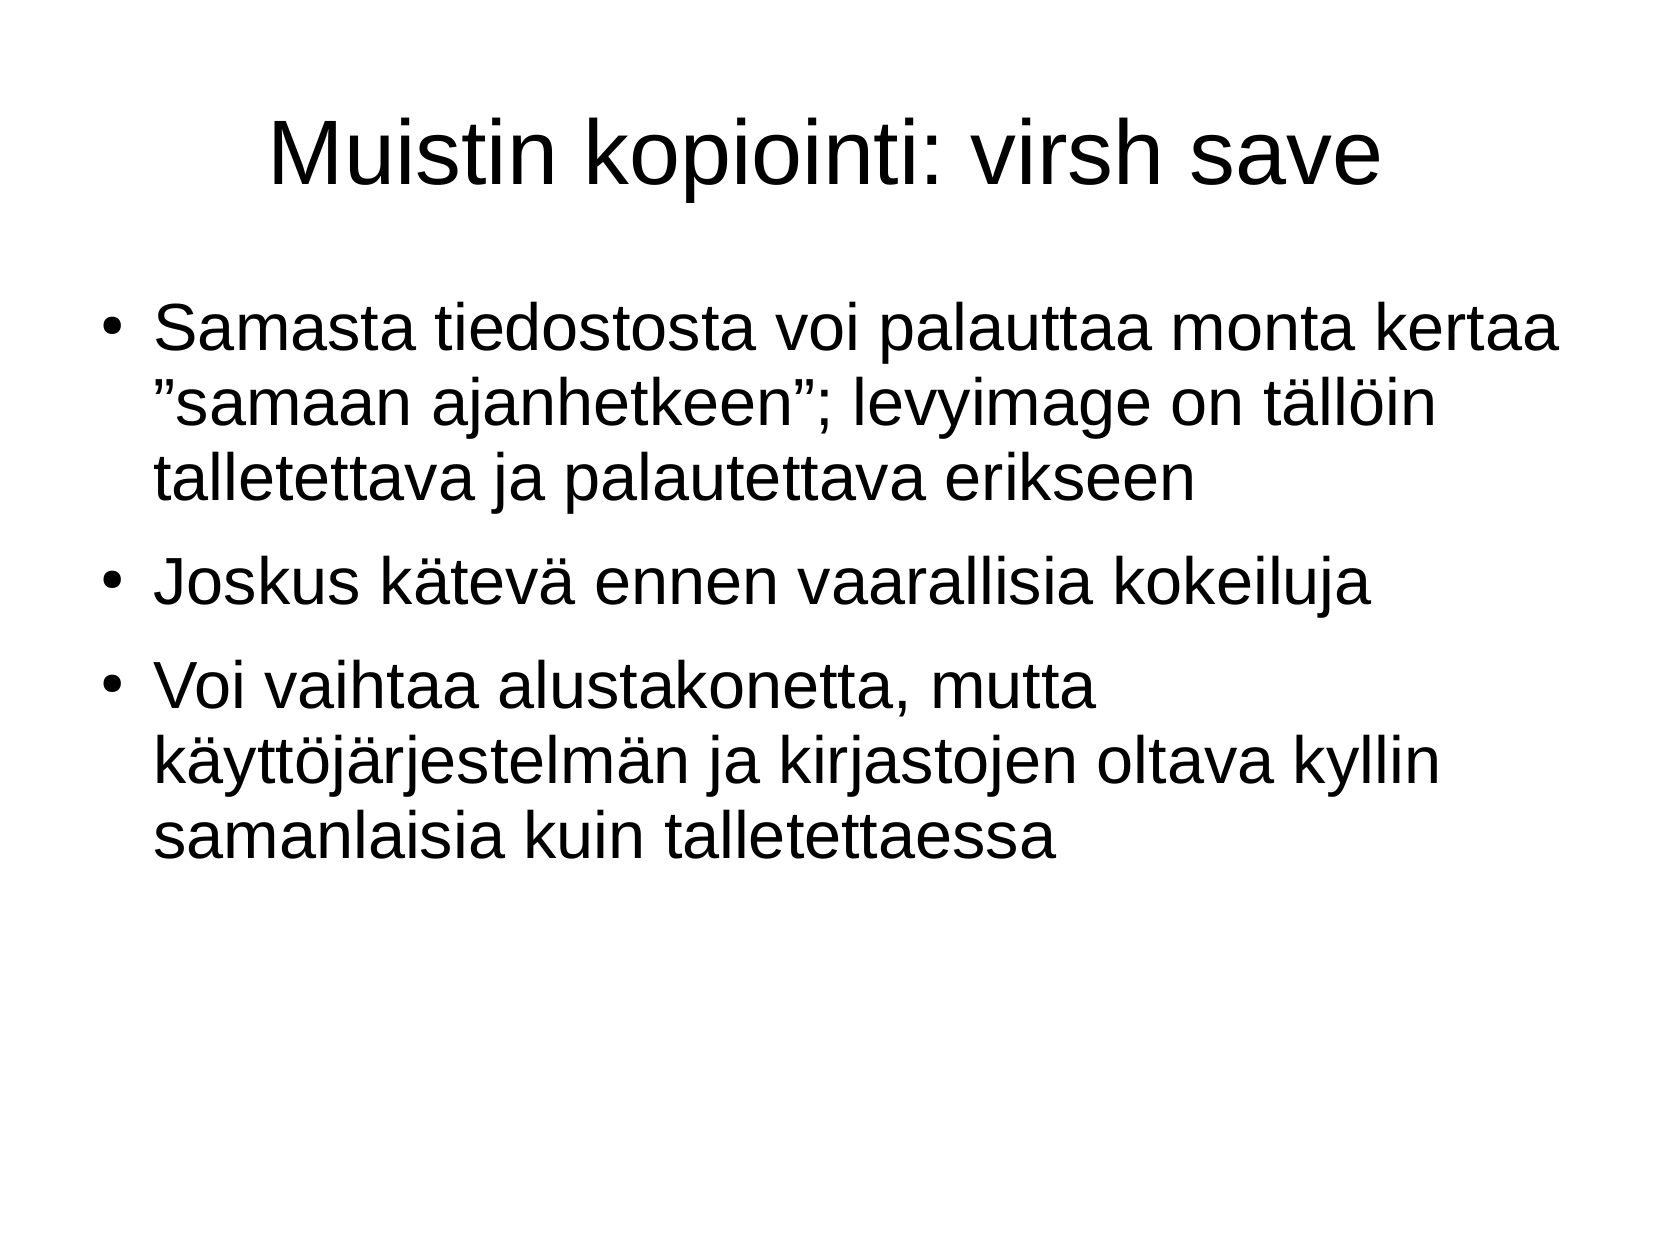

# Muistin kopiointi: virsh save
Samasta tiedostosta voi palauttaa monta kertaa ”samaan ajanhetkeen”; levyimage on tällöin talletettava ja palautettava erikseen
Joskus kätevä ennen vaarallisia kokeiluja
Voi vaihtaa alustakonetta, mutta käyttöjärjestelmän ja kirjastojen oltava kyllin samanlaisia kuin talletettaessa